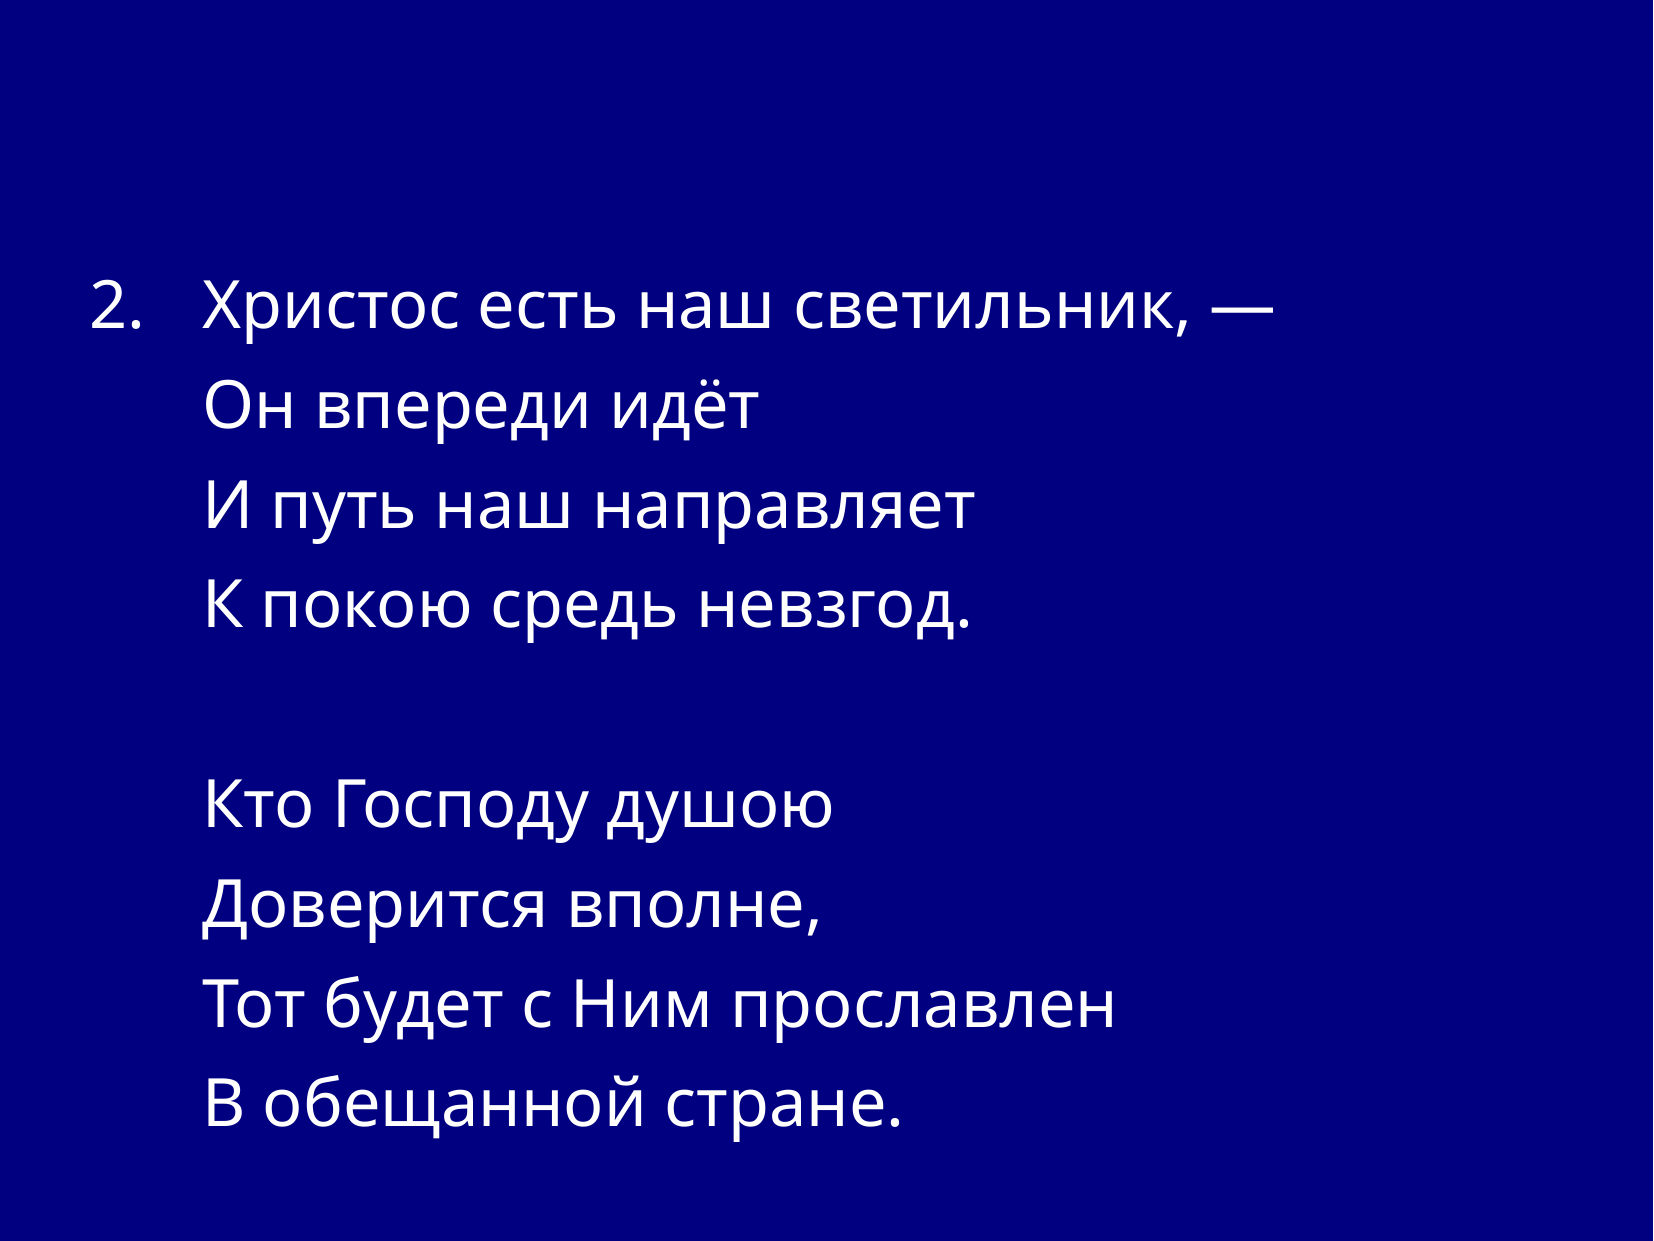

2.	Христос есть наш светильник, —
	Он впереди идёт
	И путь наш направляет
	К покою средь невзгод.
	Кто Господу душою
	Доверится вполне,
	Тот будет с Ним прославлен
	В обещанной стране.